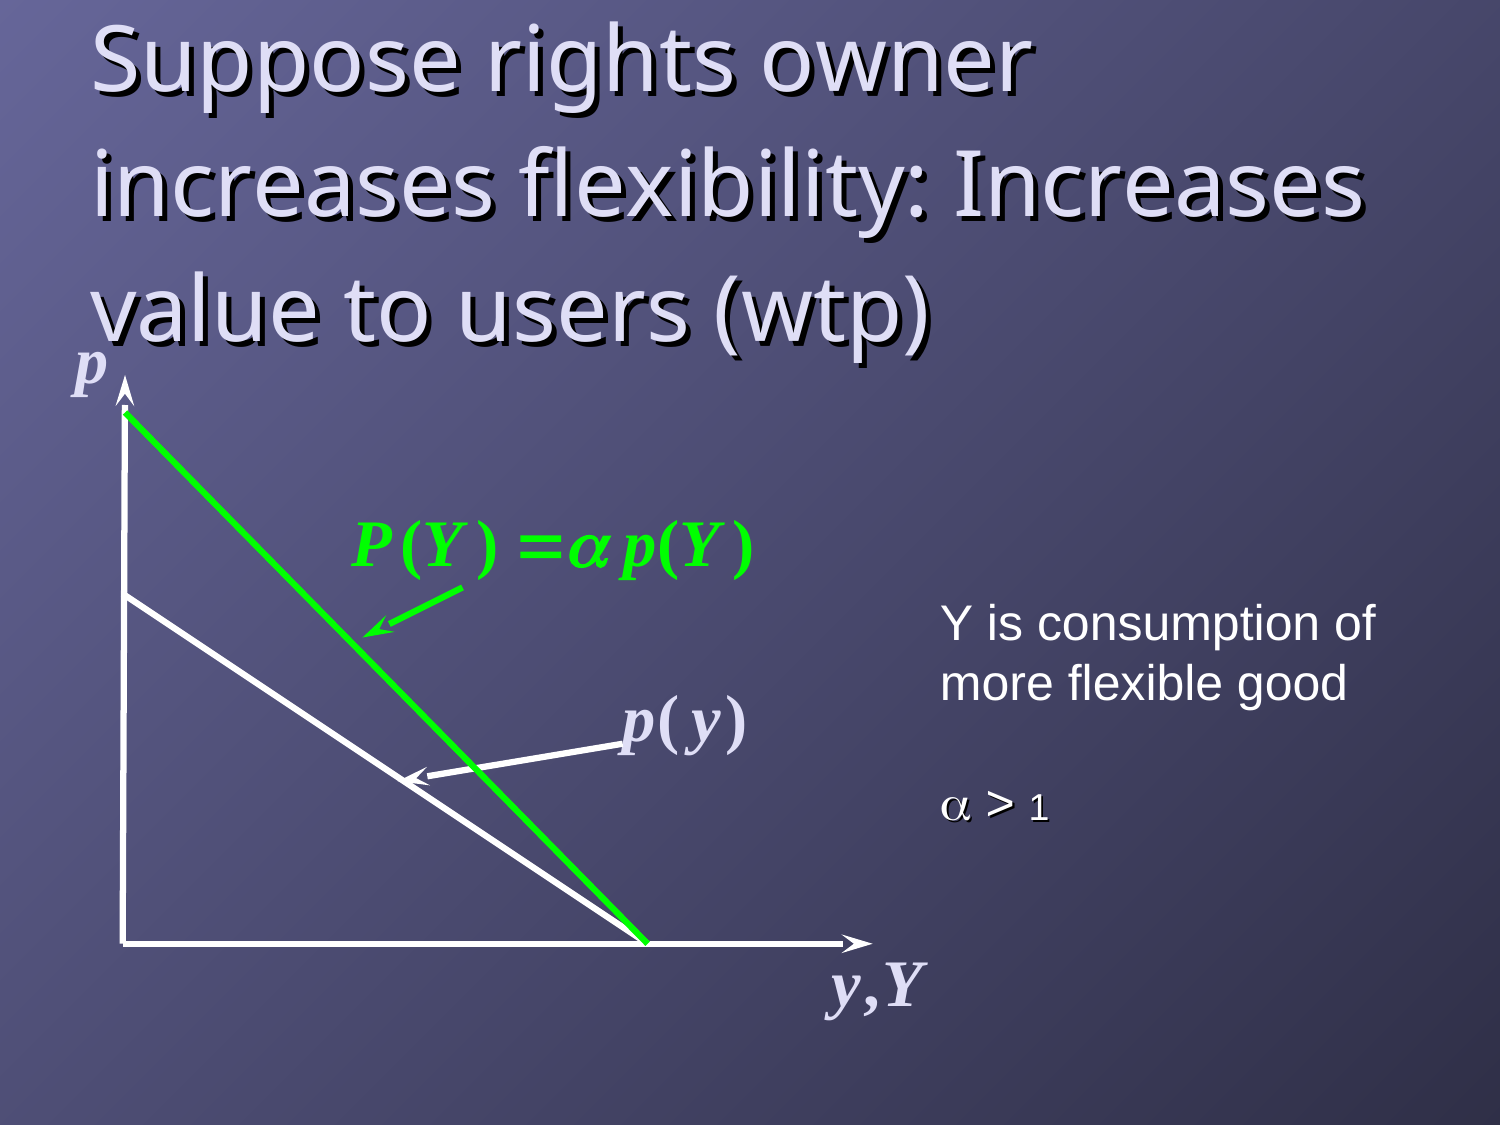

# Suppose rights owner increases flexibility: Increases value to users (wtp)
Y is consumption of
more flexible good
 > 1